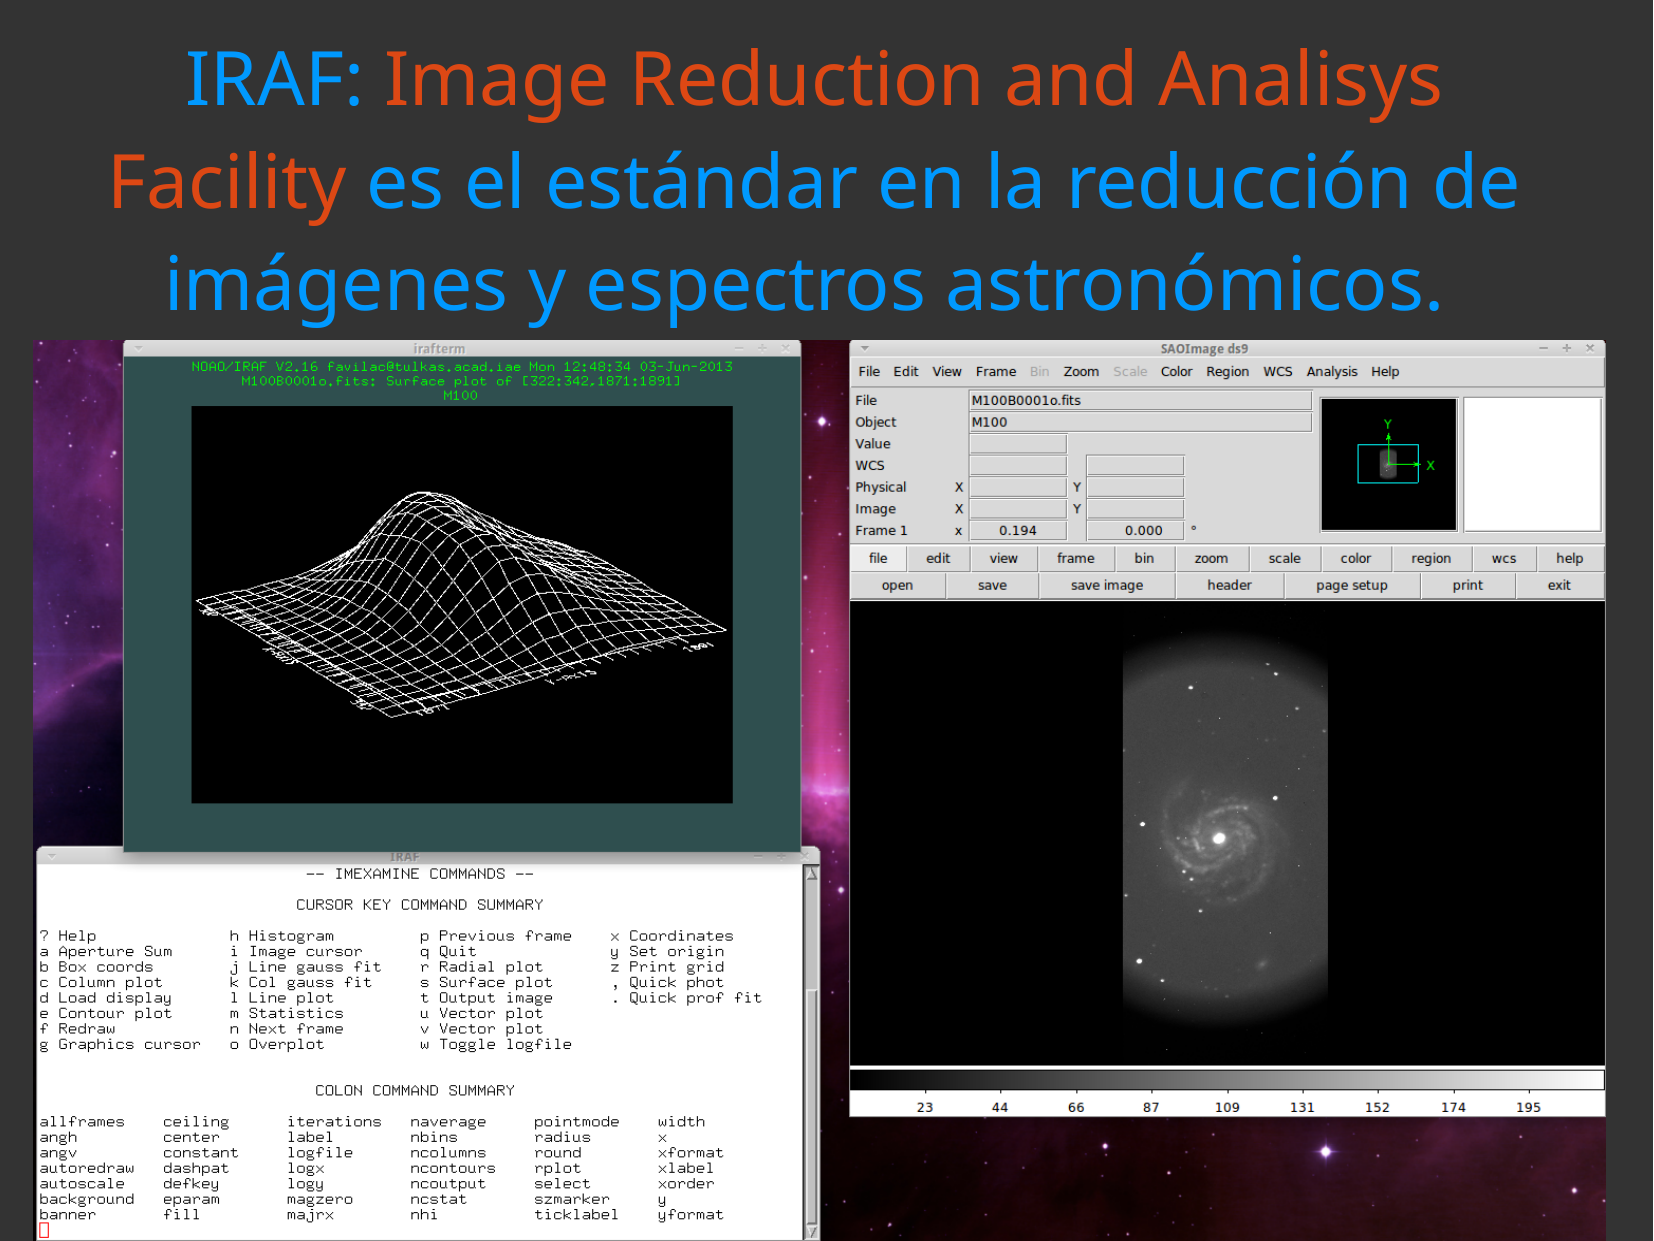

# IRAF: Image Reduction and Analisys Facility es el estándar en la reducción de imágenes y espectros astronómicos.